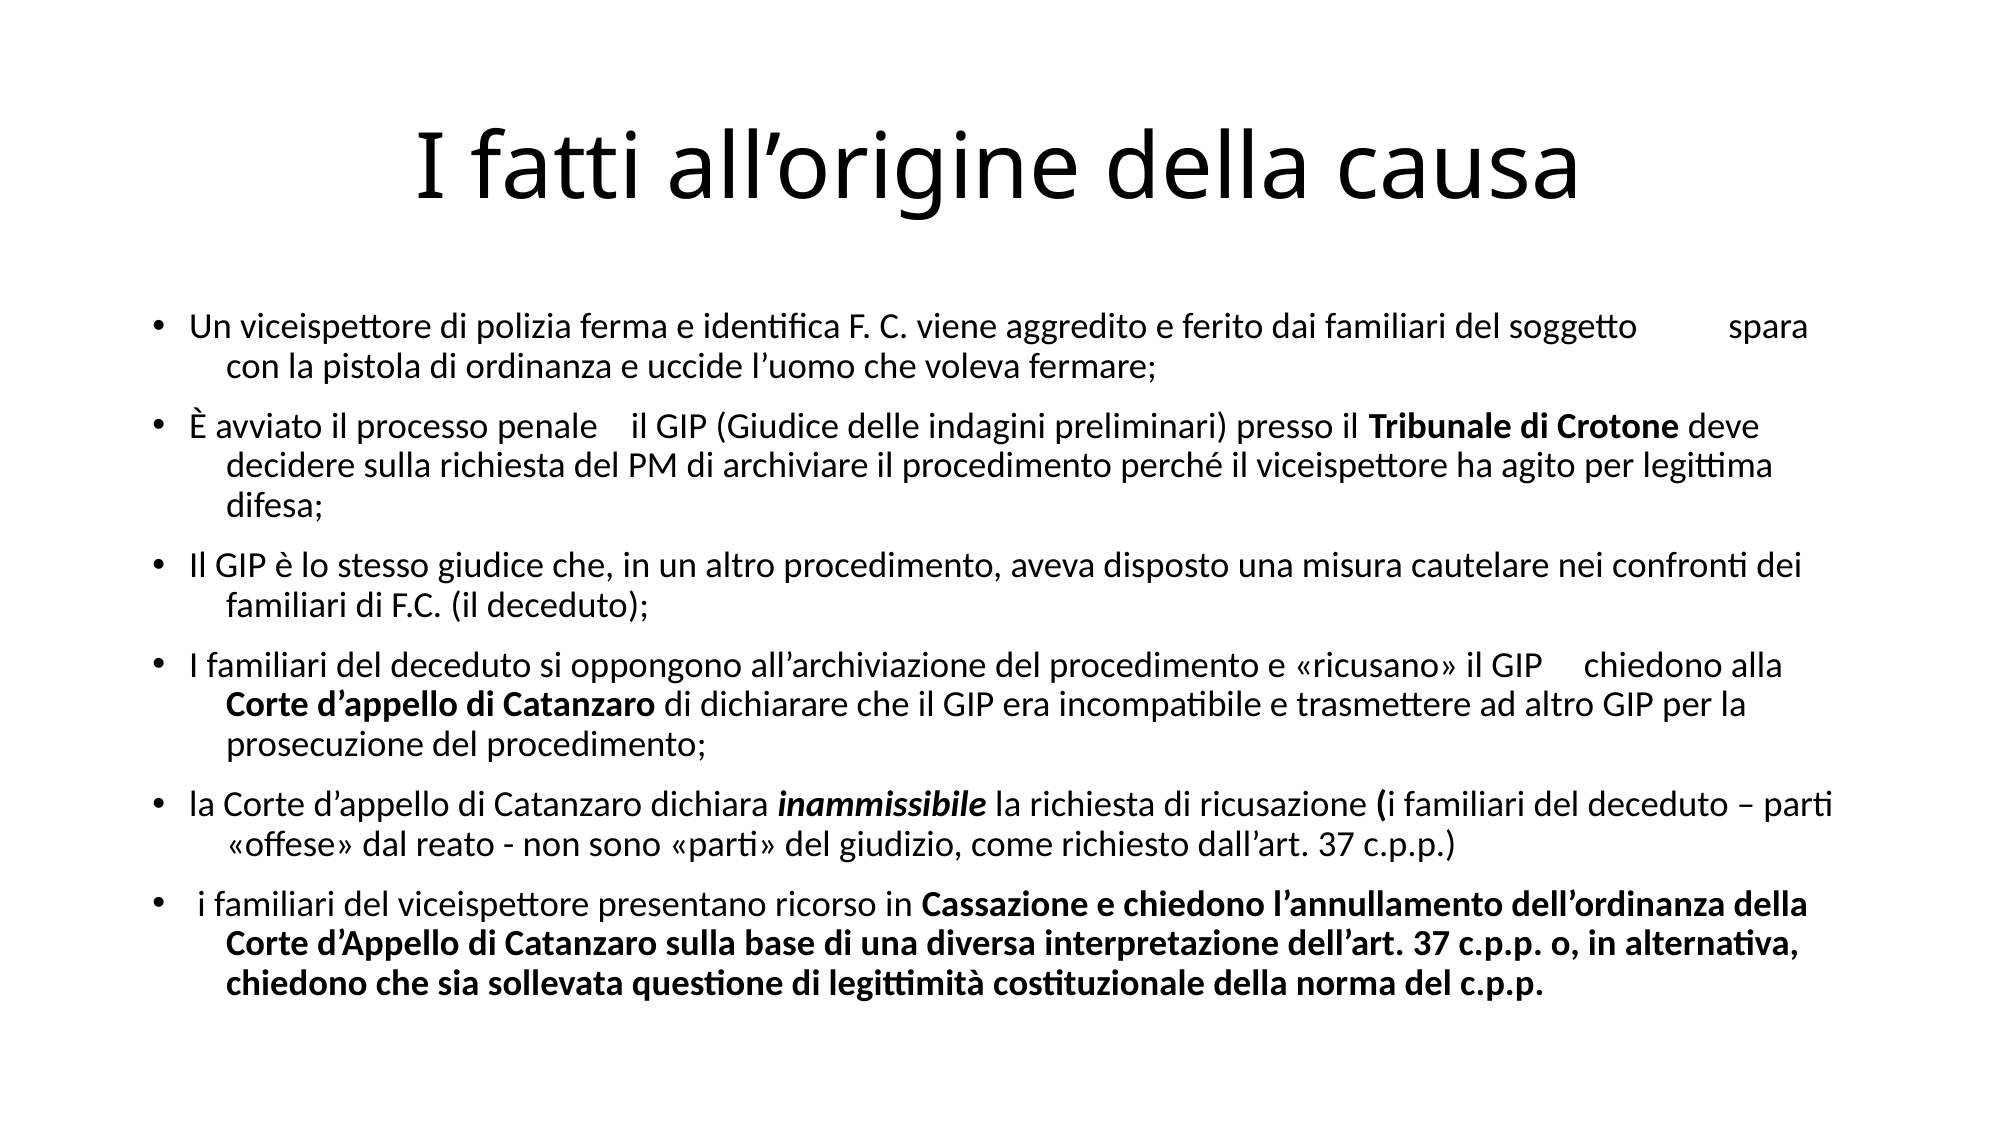

# I fatti all’origine della causa
Un viceispettore di polizia ferma e identifica F. C. viene aggredito e ferito dai familiari del soggetto spara con la pistola di ordinanza e uccide l’uomo che voleva fermare;
È avviato il processo penale il GIP (Giudice delle indagini preliminari) presso il Tribunale di Crotone deve decidere sulla richiesta del PM di archiviare il procedimento perché il viceispettore ha agito per legittima difesa;
Il GIP è lo stesso giudice che, in un altro procedimento, aveva disposto una misura cautelare nei confronti dei familiari di F.C. (il deceduto);
I familiari del deceduto si oppongono all’archiviazione del procedimento e «ricusano» il GIP chiedono alla Corte d’appello di Catanzaro di dichiarare che il GIP era incompatibile e trasmettere ad altro GIP per la prosecuzione del procedimento;
la Corte d’appello di Catanzaro dichiara inammissibile la richiesta di ricusazione (i familiari del deceduto – parti «offese» dal reato - non sono «parti» del giudizio, come richiesto dall’art. 37 c.p.p.)
 i familiari del viceispettore presentano ricorso in Cassazione e chiedono l’annullamento dell’ordinanza della Corte d’Appello di Catanzaro sulla base di una diversa interpretazione dell’art. 37 c.p.p. o, in alternativa, chiedono che sia sollevata questione di legittimità costituzionale della norma del c.p.p.